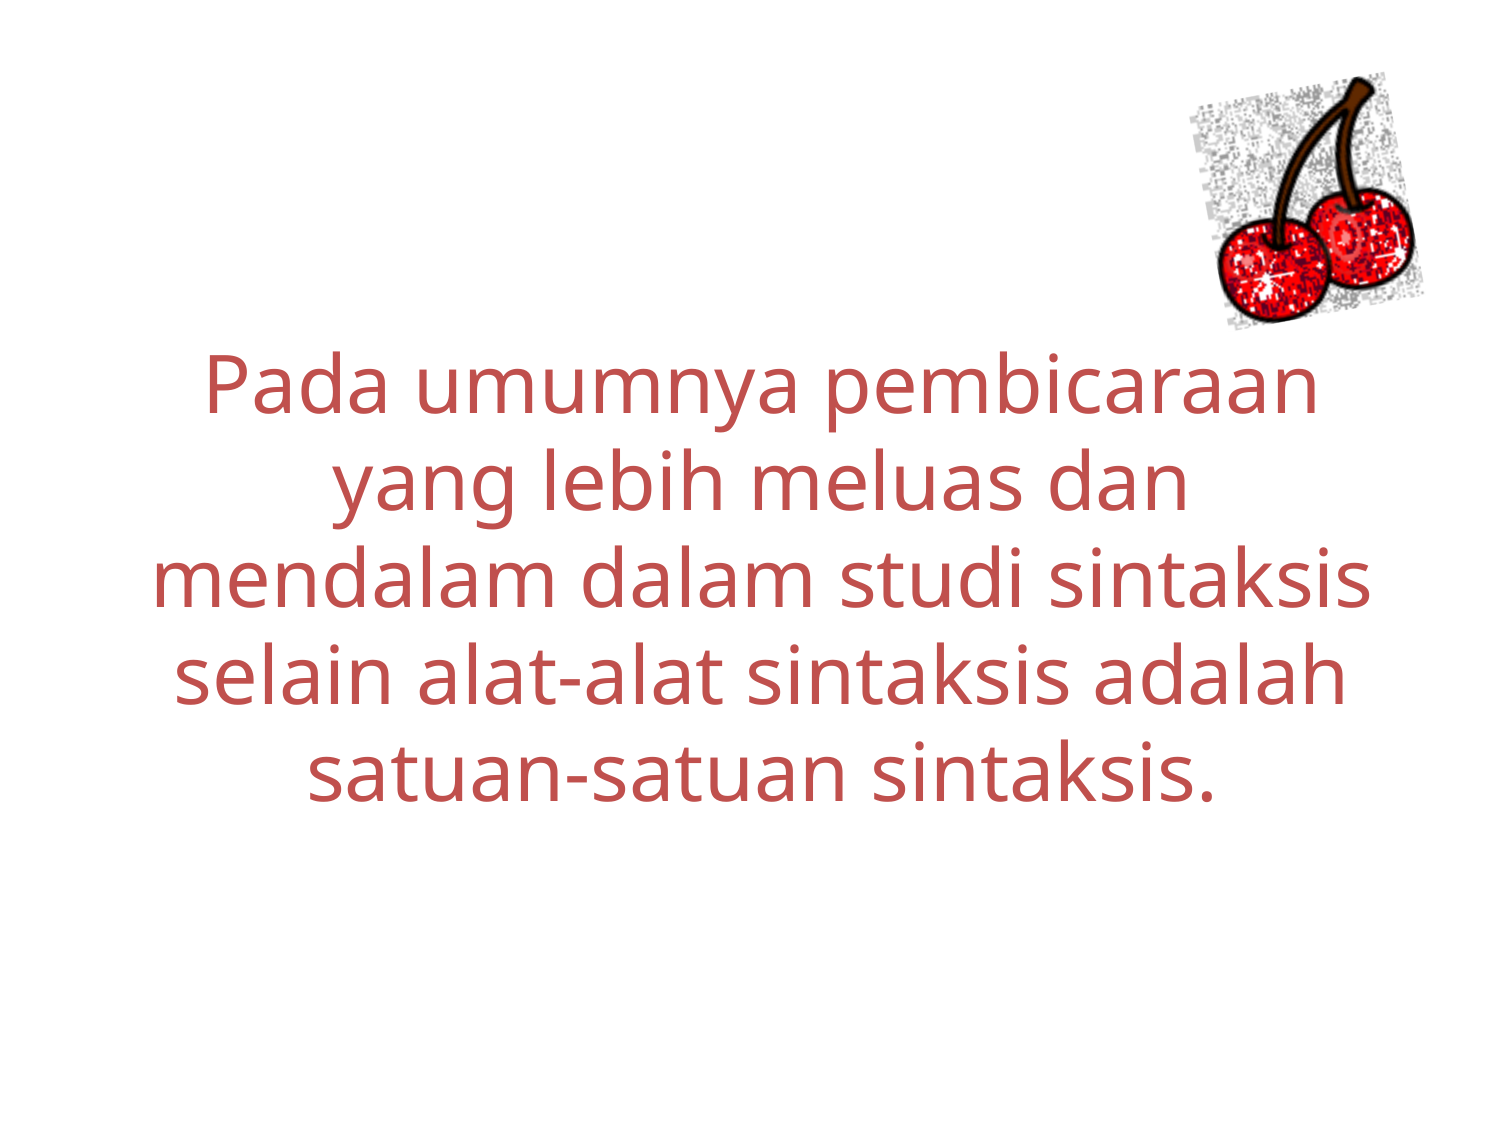

# Pada umumnya pembicaraan yang lebih meluas dan mendalam dalam studi sintaksis selain alat-alat sintaksis adalah satuan-satuan sintaksis.